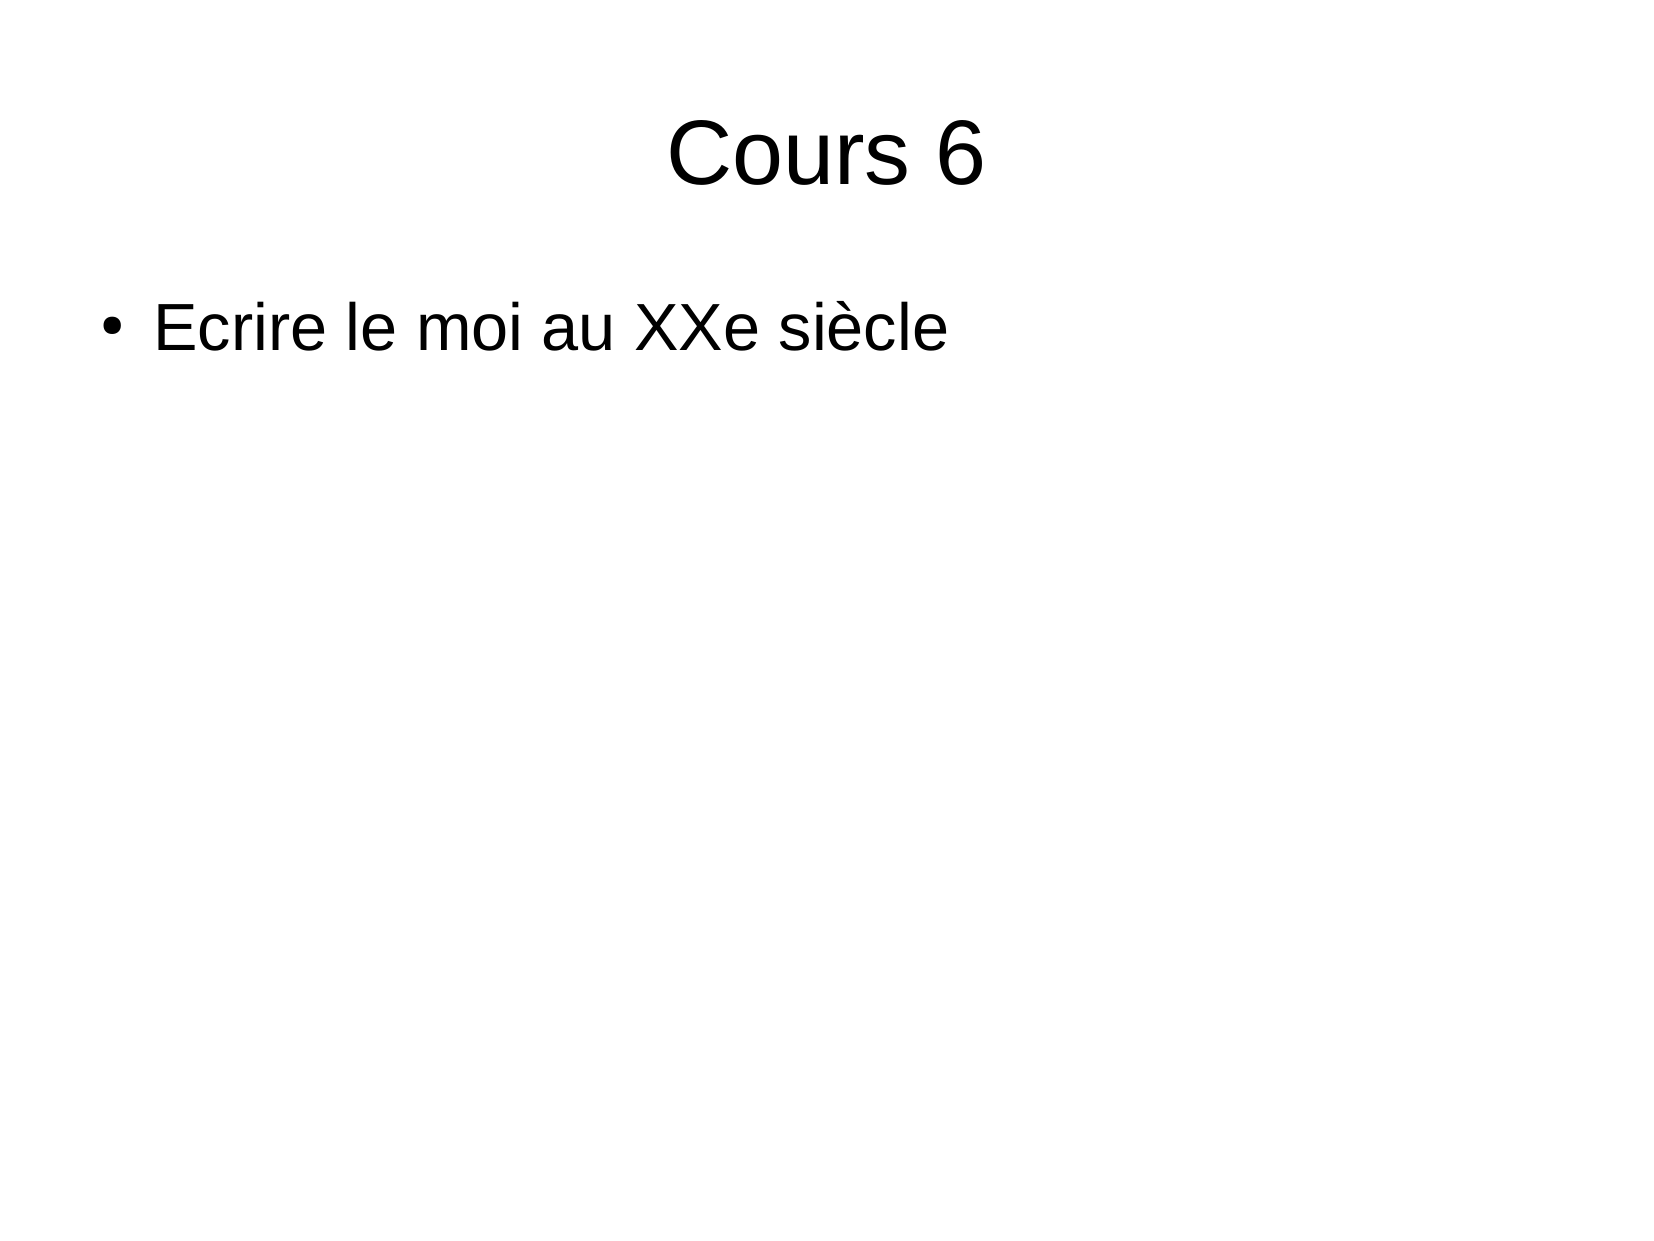

# Cours 6
Ecrire le moi au XXe siècle